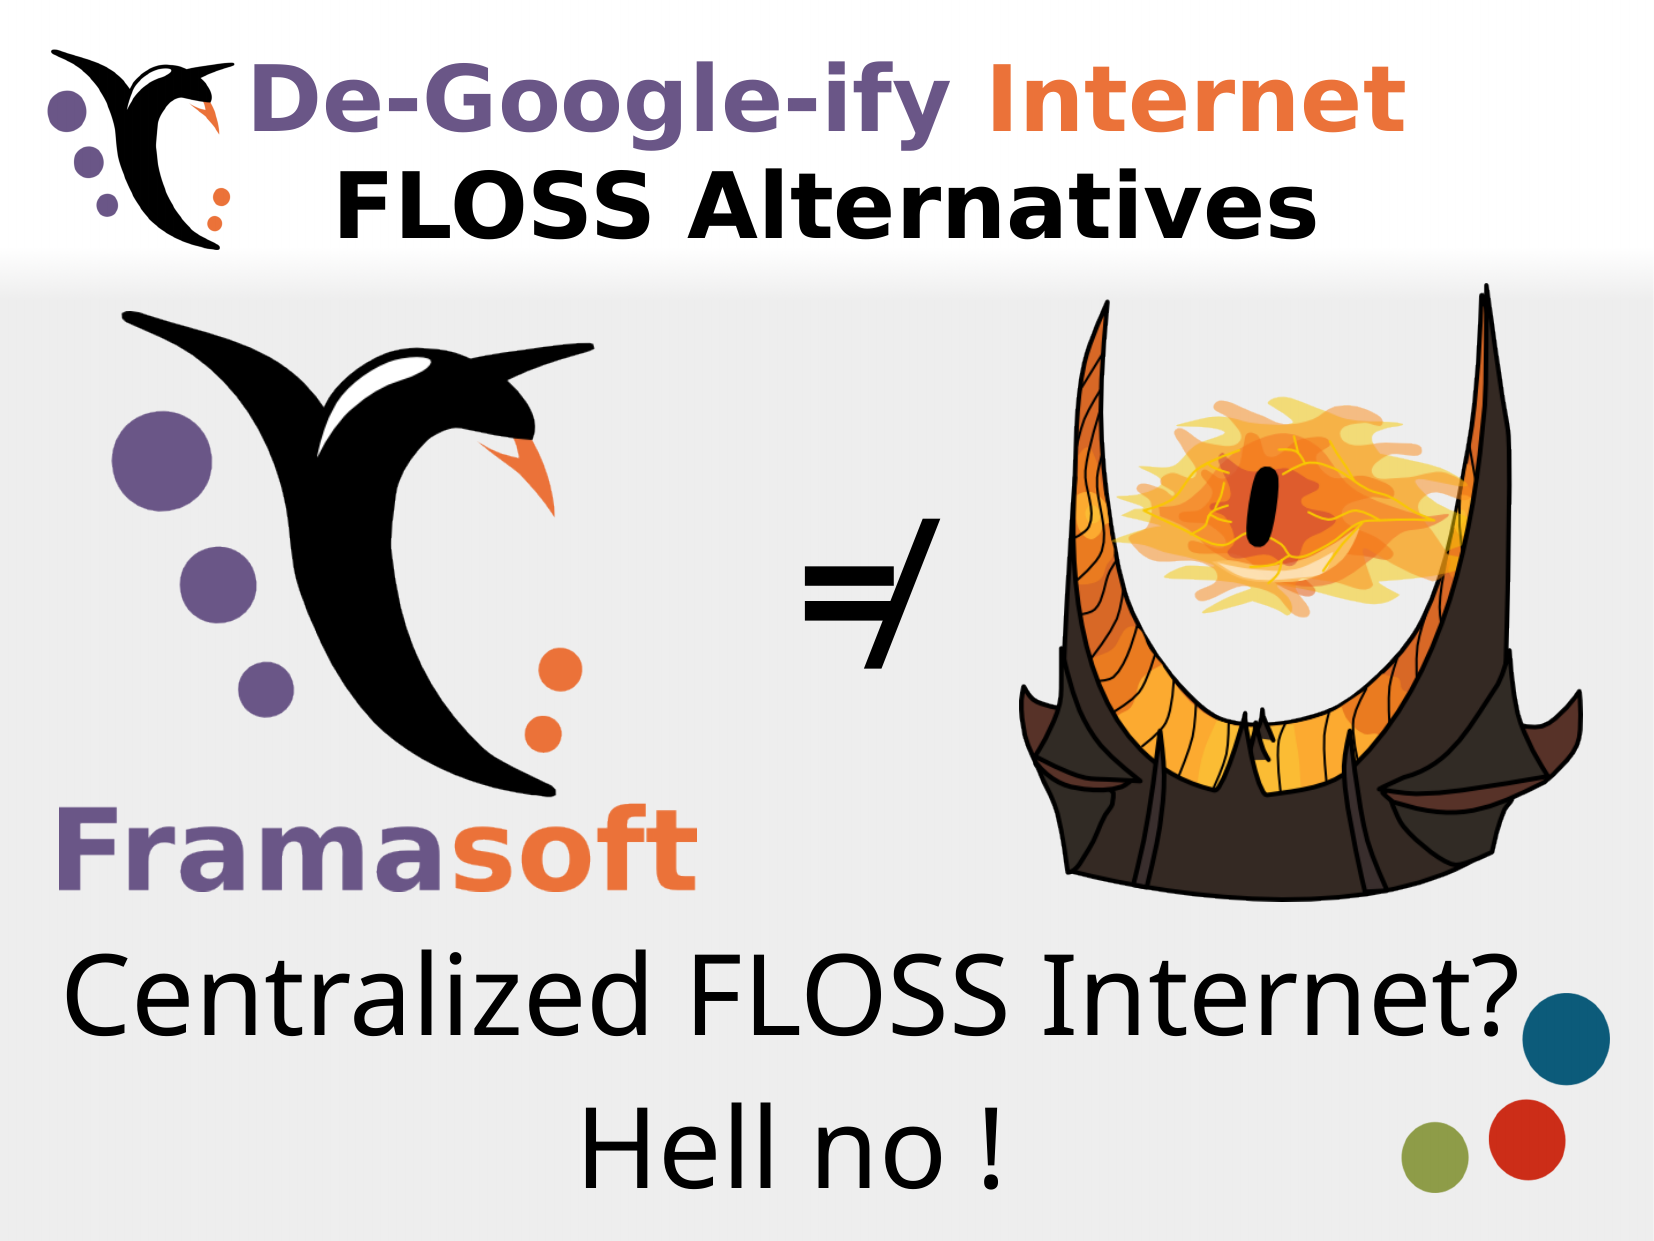

# De-Google-ify Internet FLOSS Alternatives
≠
Centralized FLOSS Internet? Hell no !